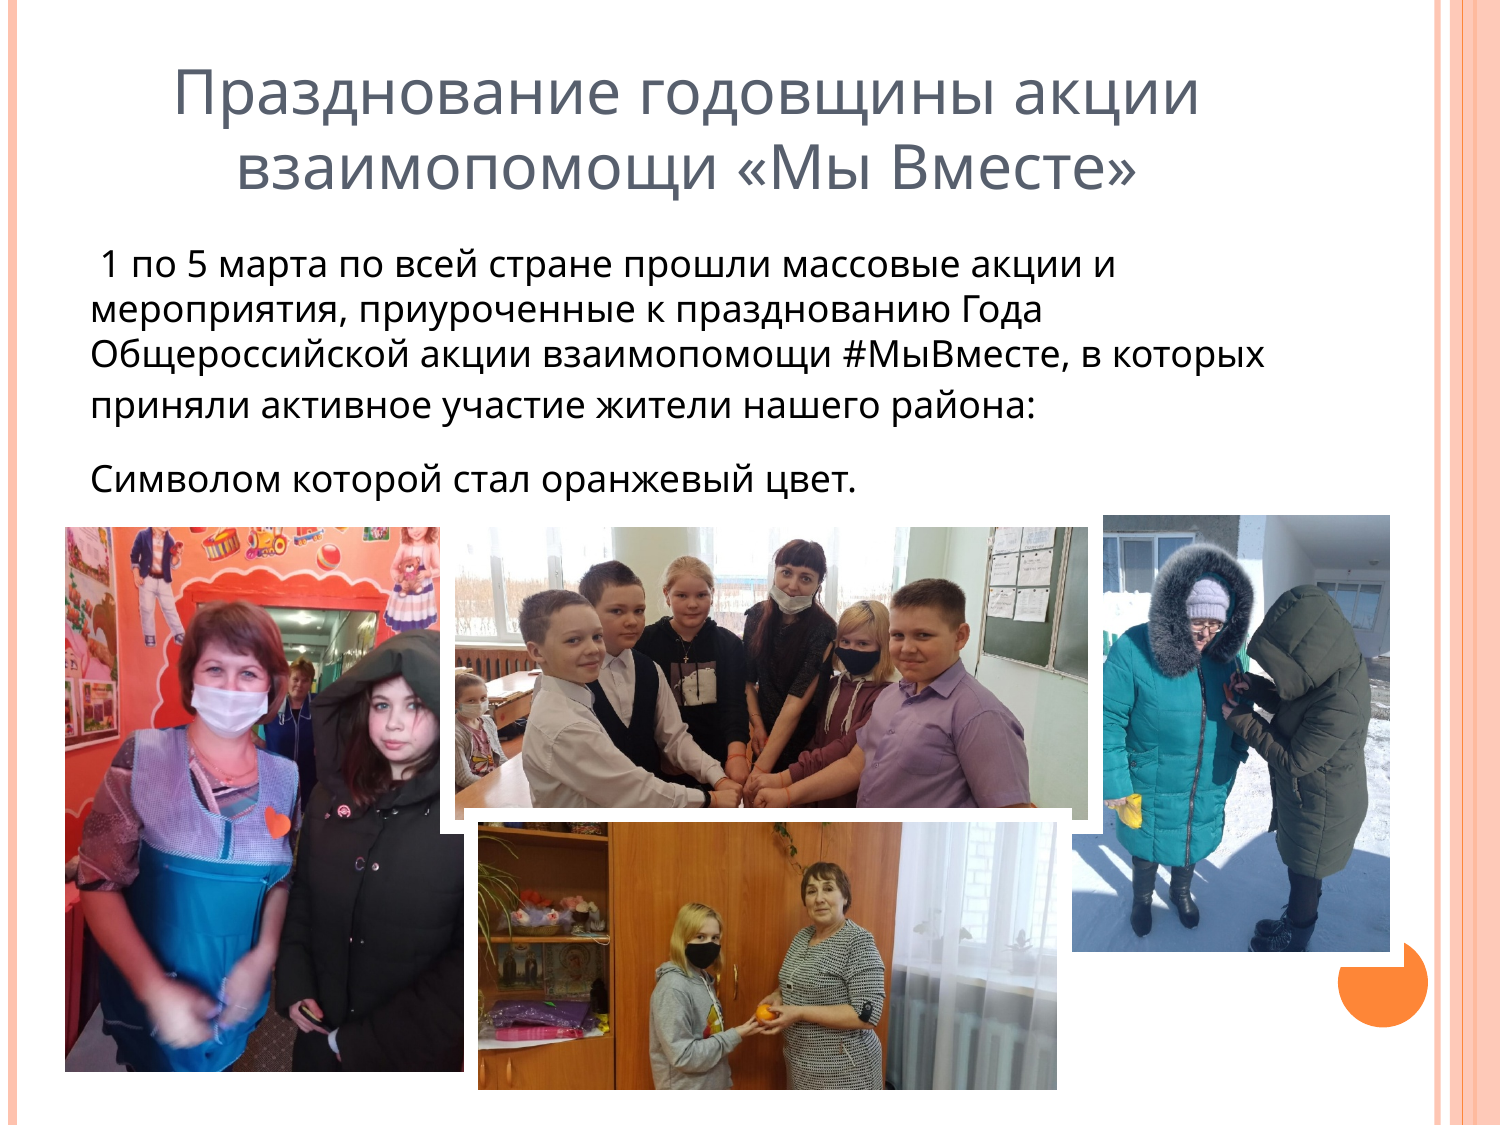

# Празднование годовщины акции взаимопомощи «Мы Вместе»
 1 по 5 марта по всей стране прошли массовые акции и мероприятия, приуроченные к празднованию Года Общероссийской акции взаимопомощи #МыВместе, в которых приняли активное участие жители нашего района:
Символом которой стал оранжевый цвет.